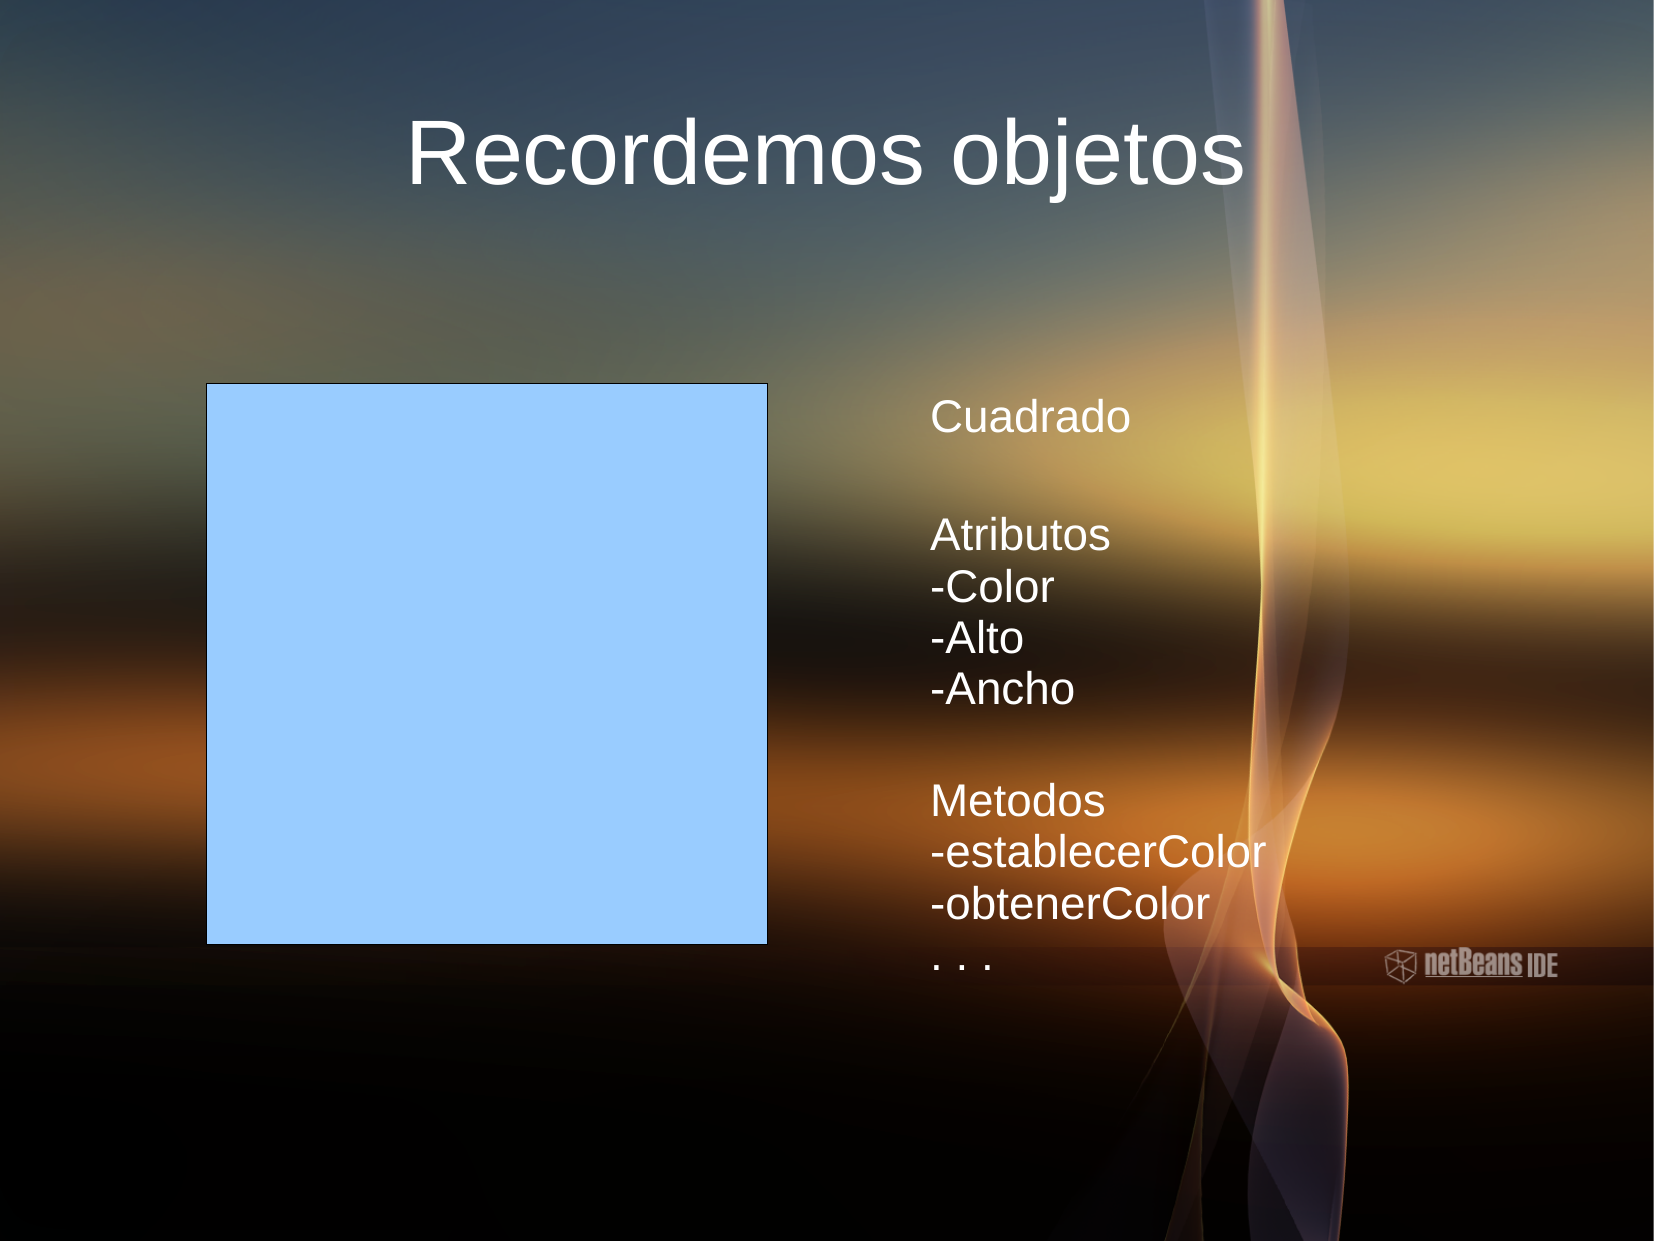

# Recordemos objetos
Cuadrado
Atributos
-Color
-Alto
-Ancho
Metodos
-establecerColor
-obtenerColor
. . .